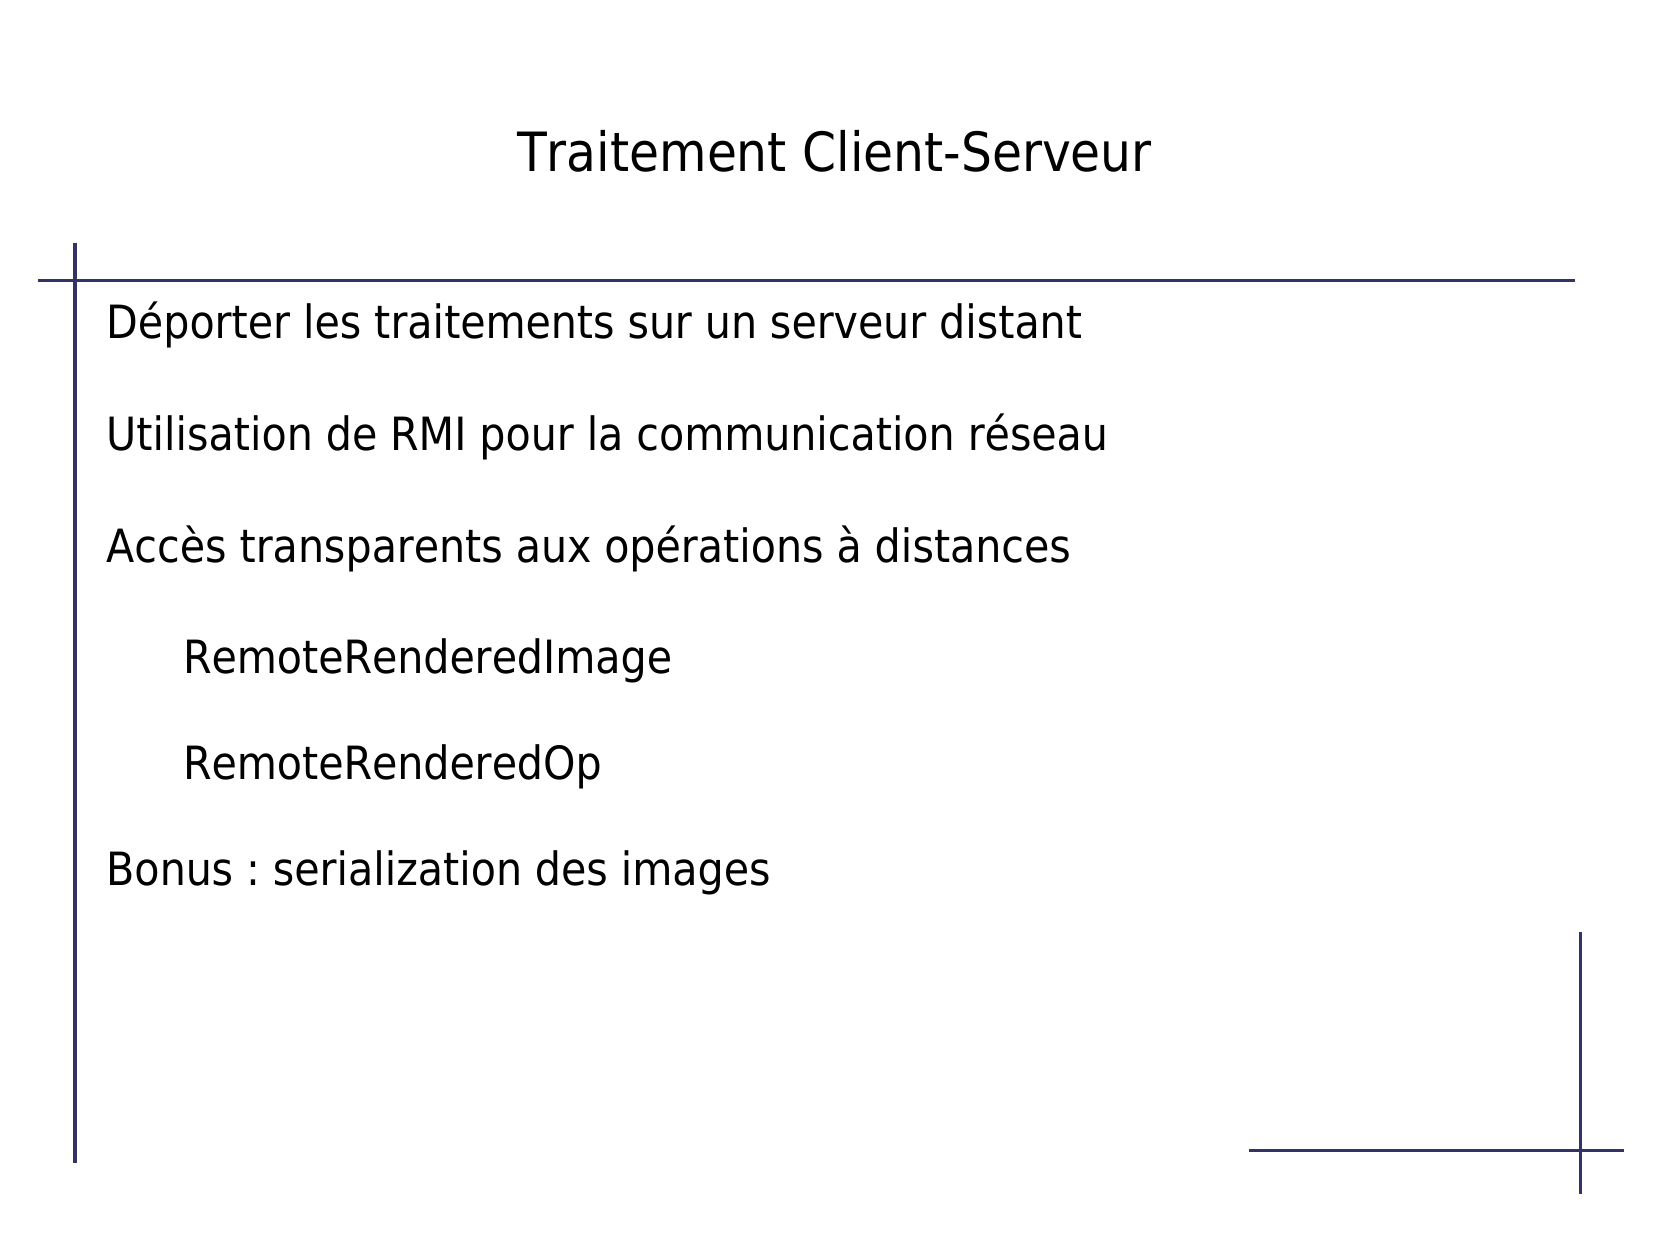

# Traitement Client-Serveur
Déporter les traitements sur un serveur distant
Utilisation de RMI pour la communication réseau
Accès transparents aux opérations à distances
RemoteRenderedImage
RemoteRenderedOp
Bonus : serialization des images